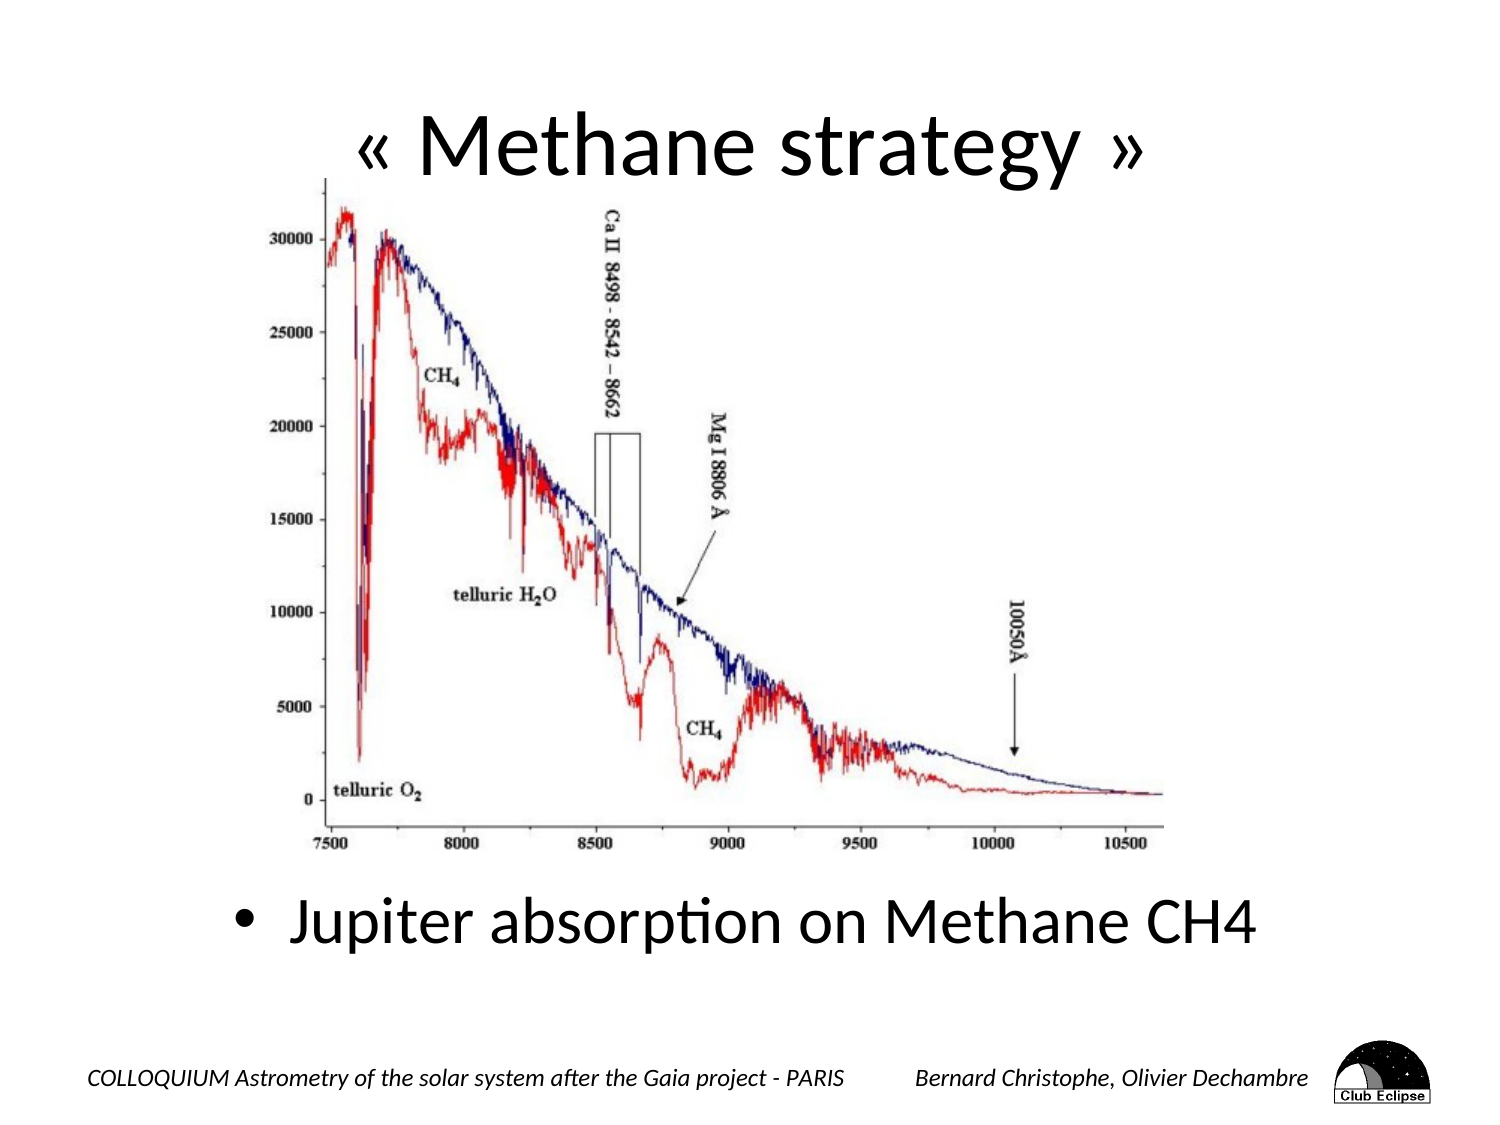

# « Methane strategy »
Jupiter absorption on Methane CH4
Bernard Christophe, Olivier Dechambre
COLLOQUIUM Astrometry of the solar system after the Gaia project - PARIS